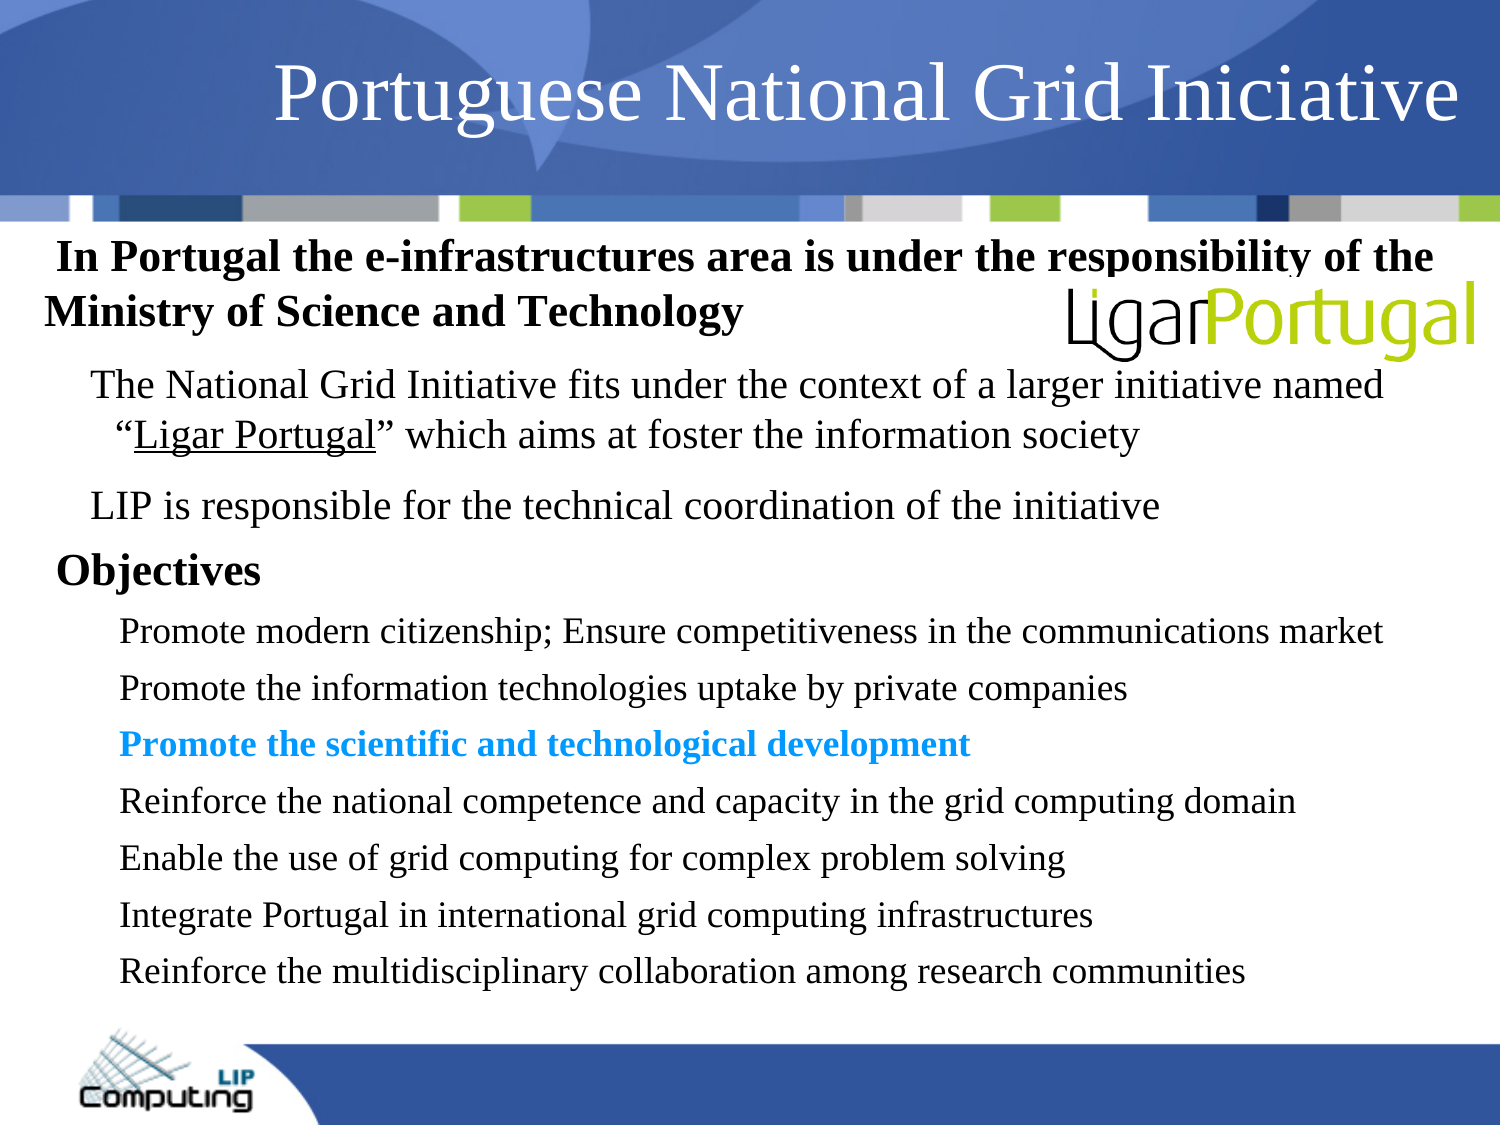

Portuguese National Grid Iniciative
 In Portugal the e-infrastructures area is under the responsibility of the Ministry of Science and Technology
 The National Grid Initiative fits under the context of a larger initiative named “Ligar Portugal” which aims at foster the information society
 LIP is responsible for the technical coordination of the initiative
 Objectives
Promote modern citizenship; Ensure competitiveness in the communications market
Promote the information technologies uptake by private companies
Promote the scientific and technological development
Reinforce the national competence and capacity in the grid computing domain
Enable the use of grid computing for complex problem solving
Integrate Portugal in international grid computing infrastructures
Reinforce the multidisciplinary collaboration among research communities